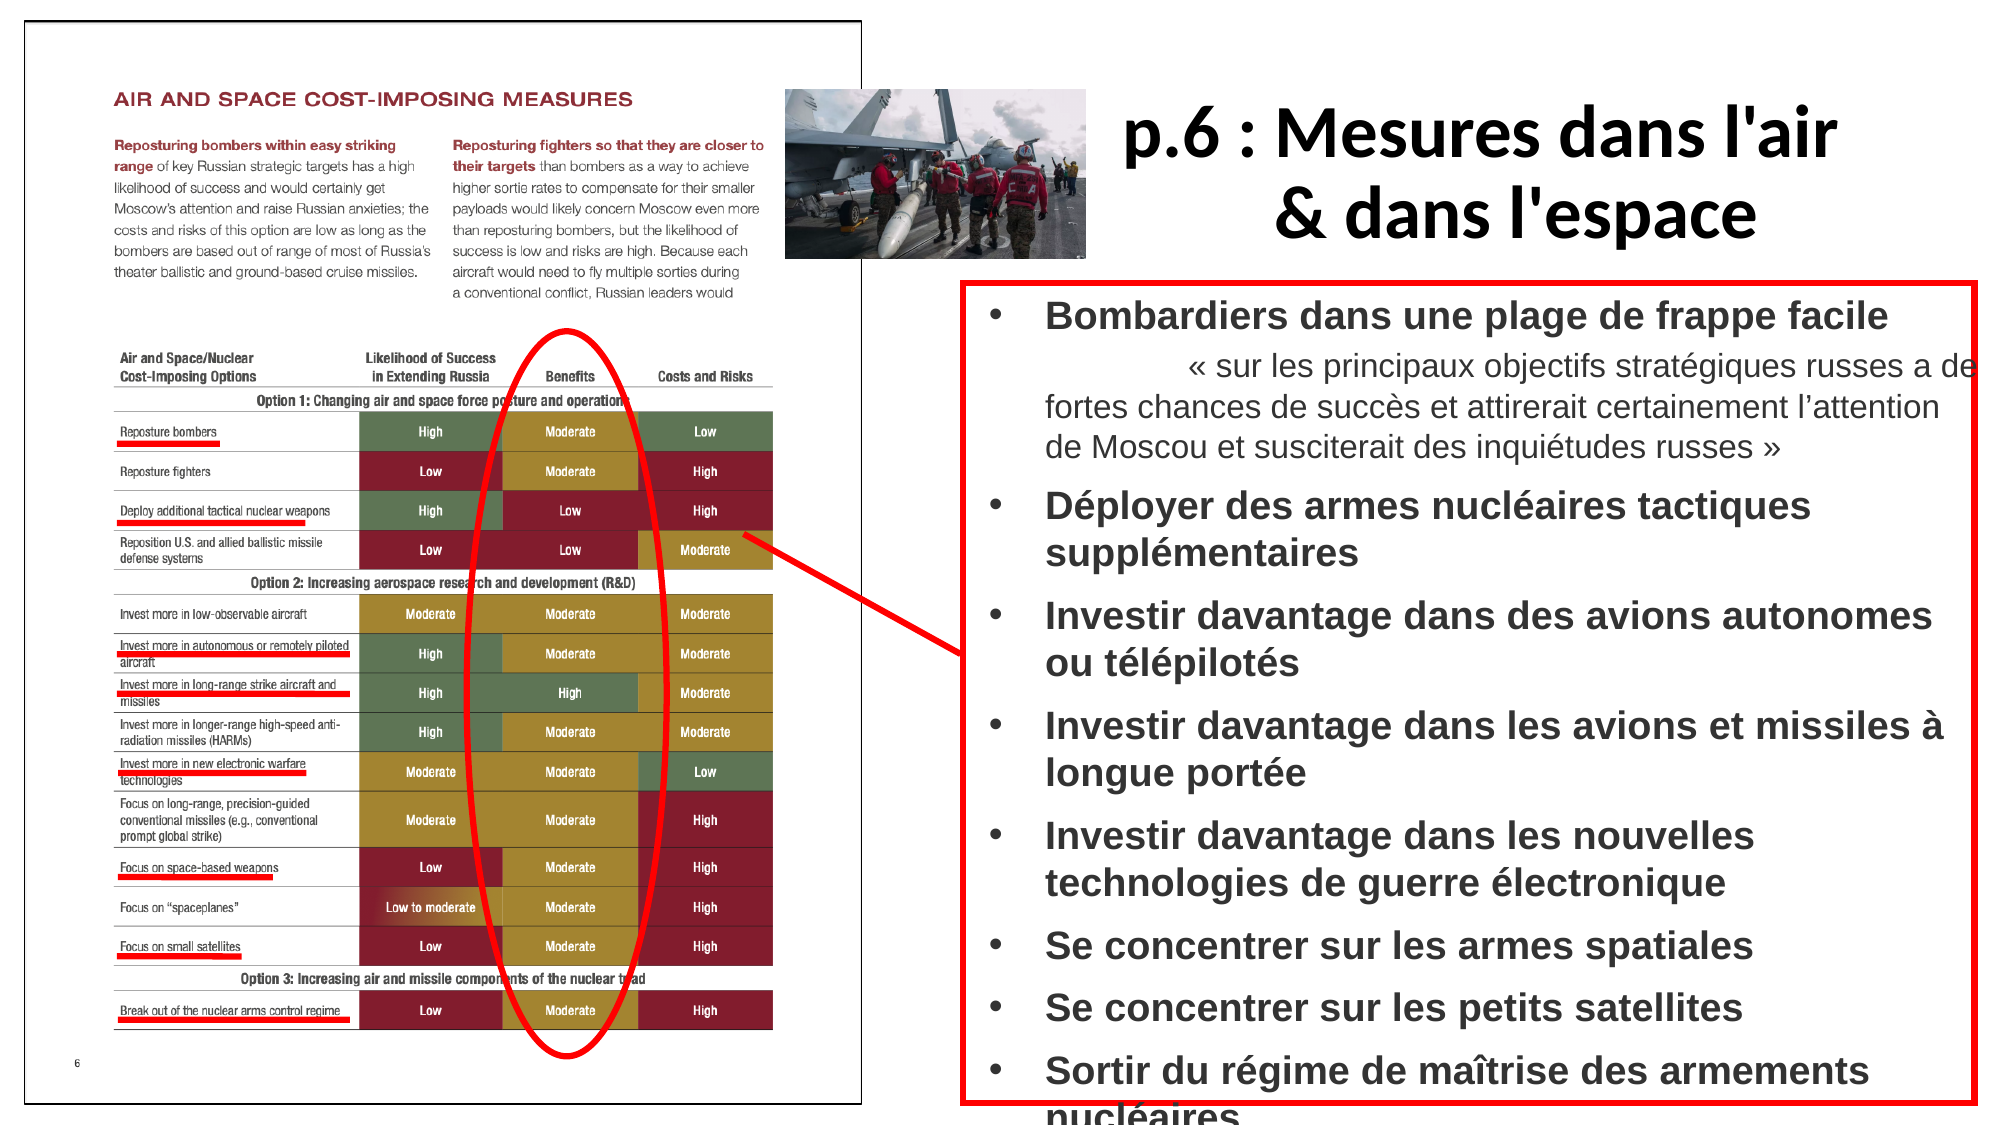

# p.6 : Mesures dans l'air & dans l'espace
Bombardiers dans une plage de frappe facile « sur les principaux objectifs stratégiques russes a de fortes chances de succès et attirerait certainement l’attention de Moscou et susciterait des inquiétudes russes »
Déployer des armes nucléaires tactiques supplémentaires
Investir davantage dans des avions autonomes ou télépilotés
Investir davantage dans les avions et missiles à longue portée
Investir davantage dans les nouvelles technologies de guerre électronique
Se concentrer sur les armes spatiales
Se concentrer sur les petits satellites
Sortir du régime de maîtrise des armements nucléaires